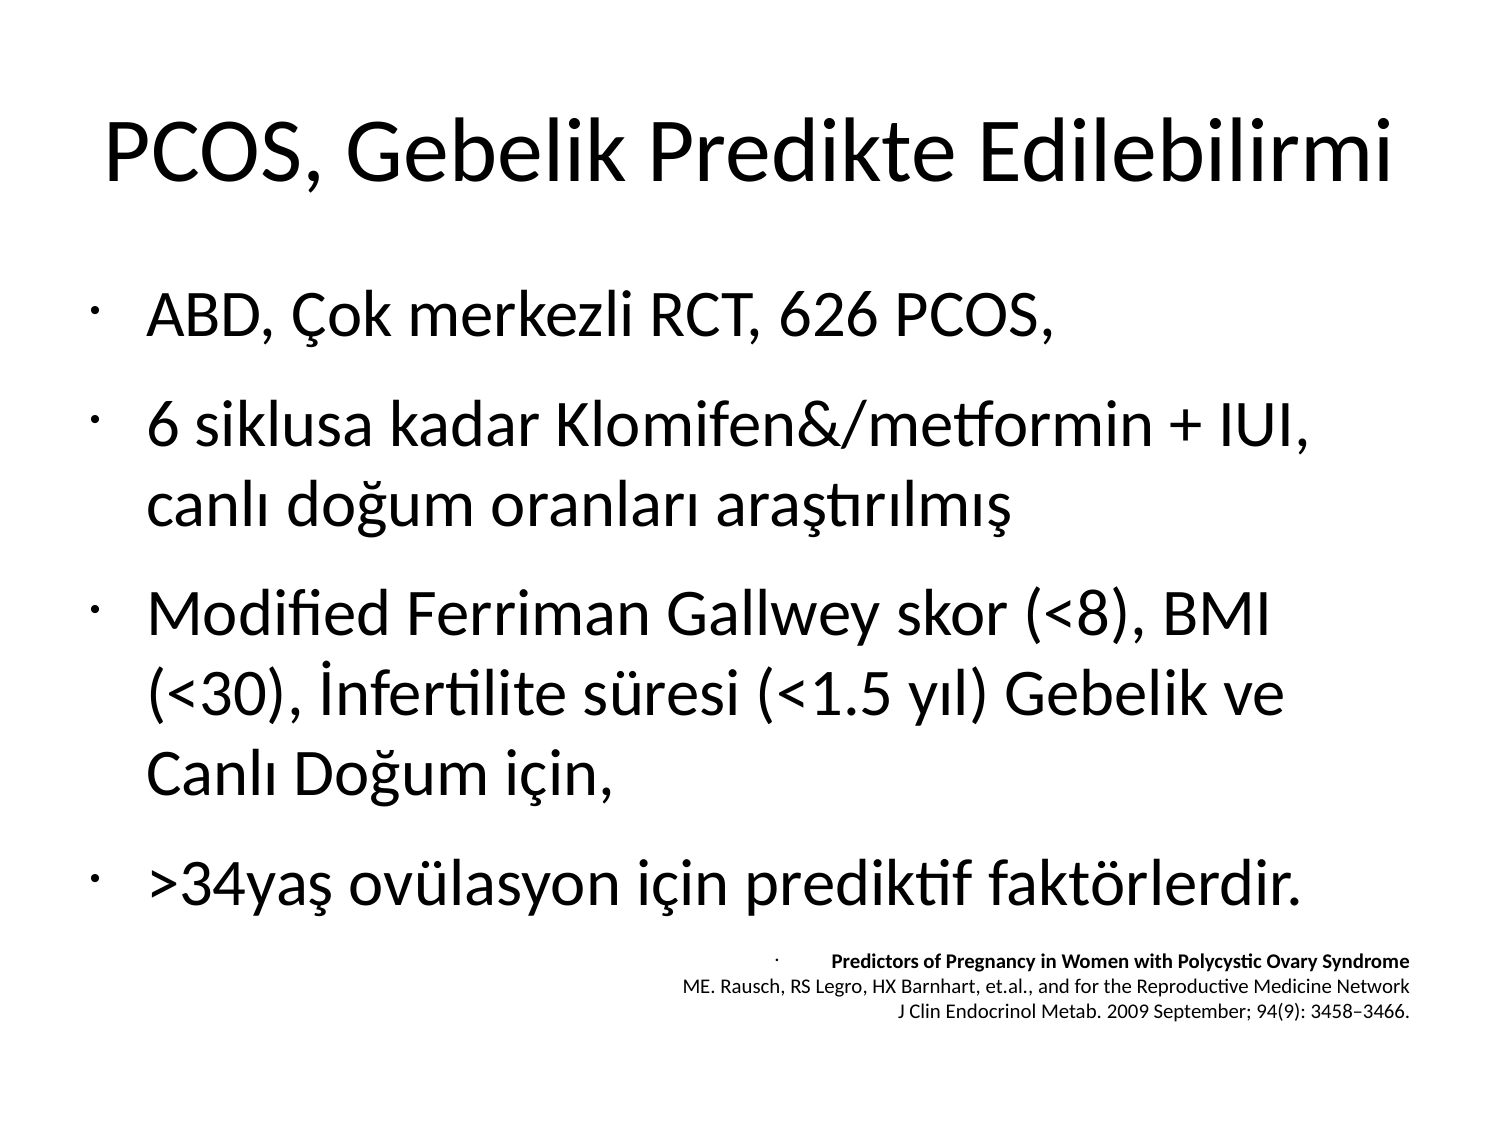

# PCOS, Gebelik Predikte Edilebilirmi
ABD, Çok merkezli RCT, 626 PCOS,
6 siklusa kadar Klomifen&/metformin + IUI, canlı doğum oranları araştırılmış
Modified Ferriman Gallwey skor (<8), BMI (<30), İnfertilite süresi (<1.5 yıl) Gebelik ve Canlı Doğum için,
>34yaş ovülasyon için prediktif faktörlerdir.
Predictors of Pregnancy in Women with Polycystic Ovary Syndrome
ME. Rausch, RS Legro, HX Barnhart, et.al., and for the Reproductive Medicine Network
 J Clin Endocrinol Metab. 2009 September; 94(9): 3458–3466.